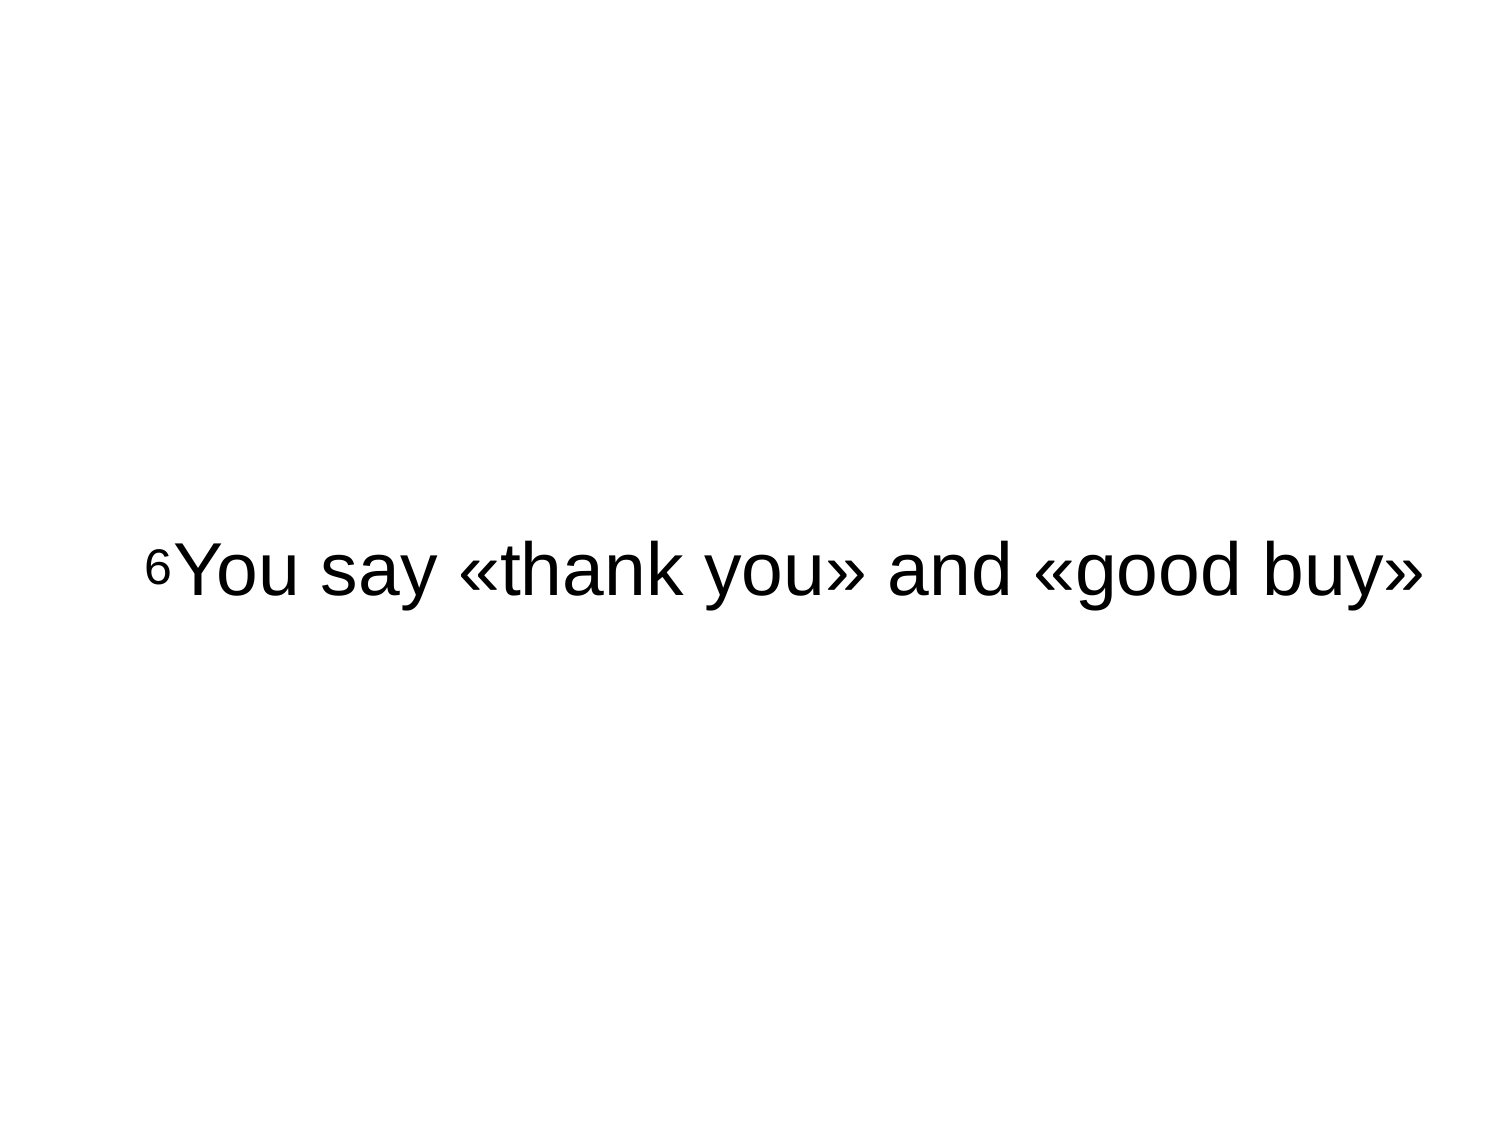

You say «thank you» and «good buy»
6